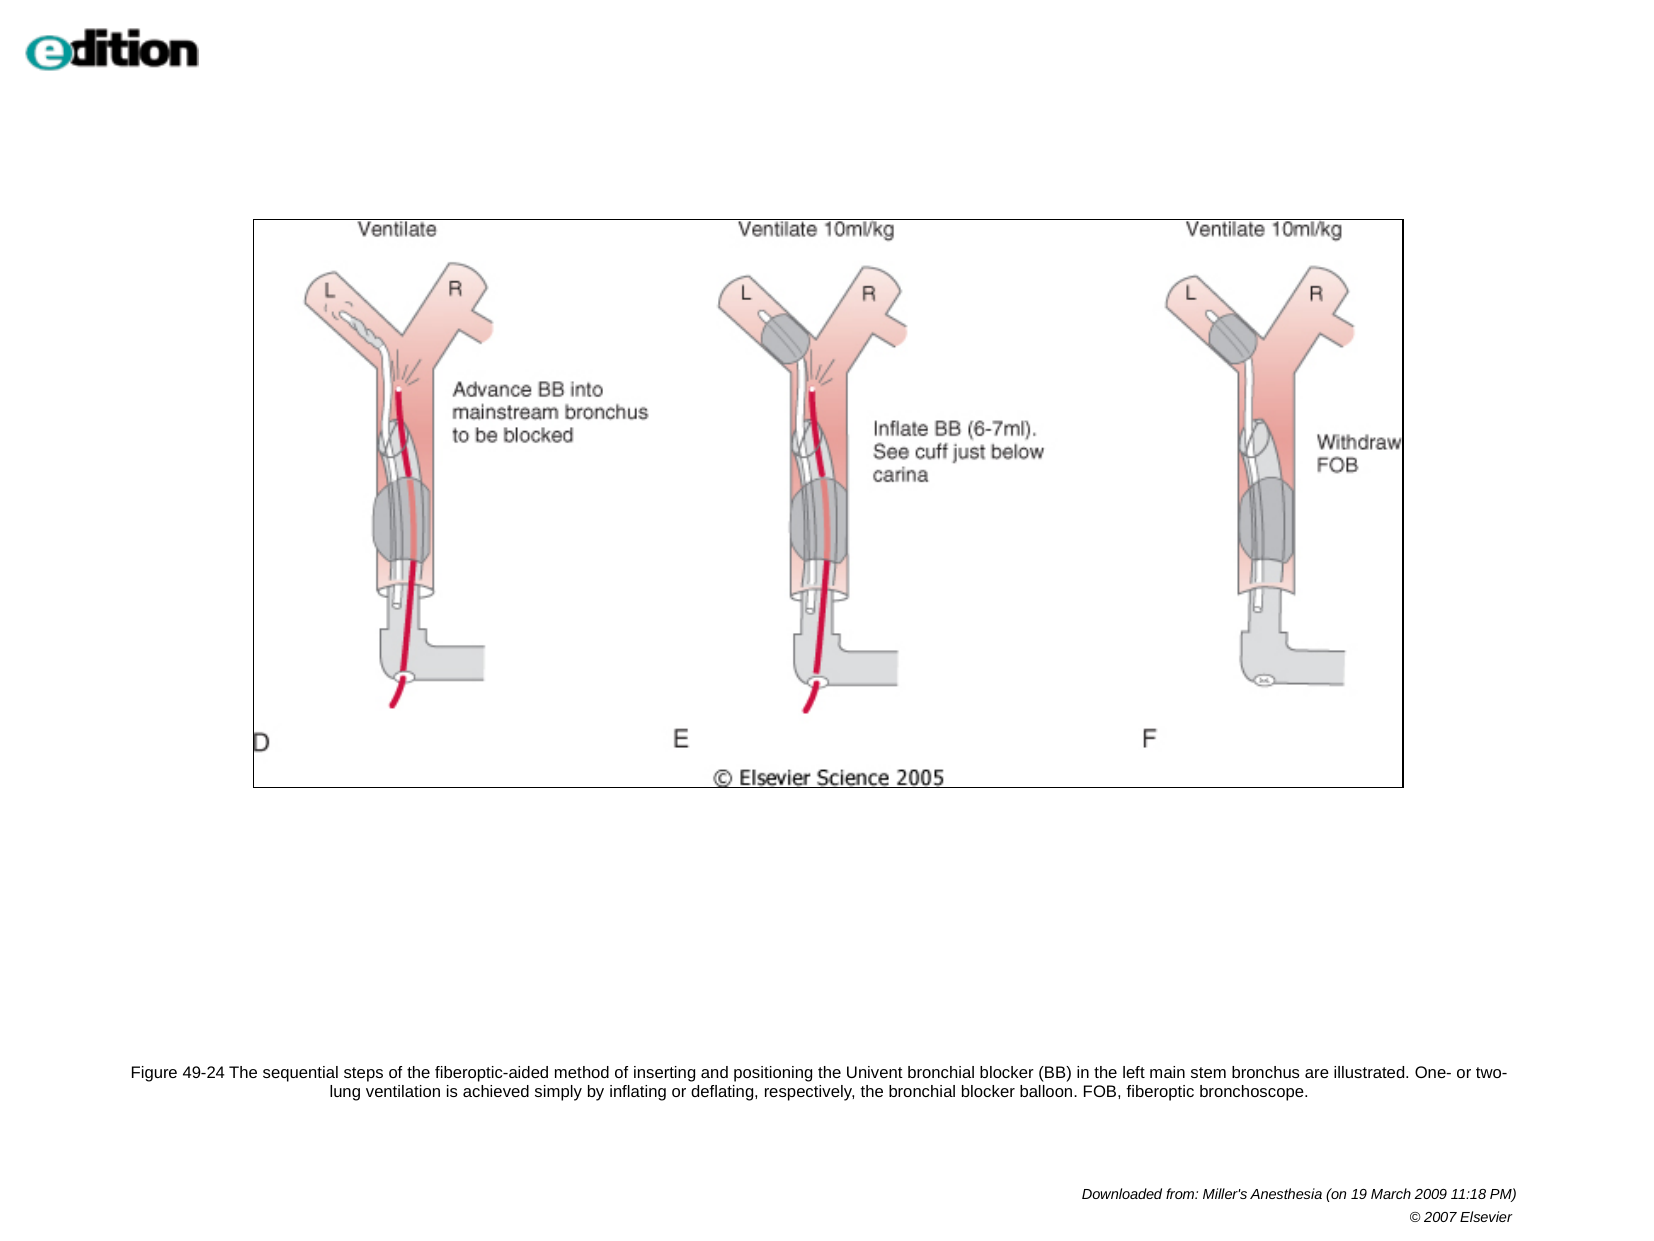

Figure 49-24 The sequential steps of the fiberoptic-aided method of inserting and positioning the Univent bronchial blocker (BB) in the left main stem bronchus are illustrated. One- or two-lung ventilation is achieved simply by inflating or deflating, respectively, the bronchial blocker balloon. FOB, fiberoptic bronchoscope.
Downloaded from: Miller's Anesthesia (on 19 March 2009 11:18 PM)
© 2007 Elsevier